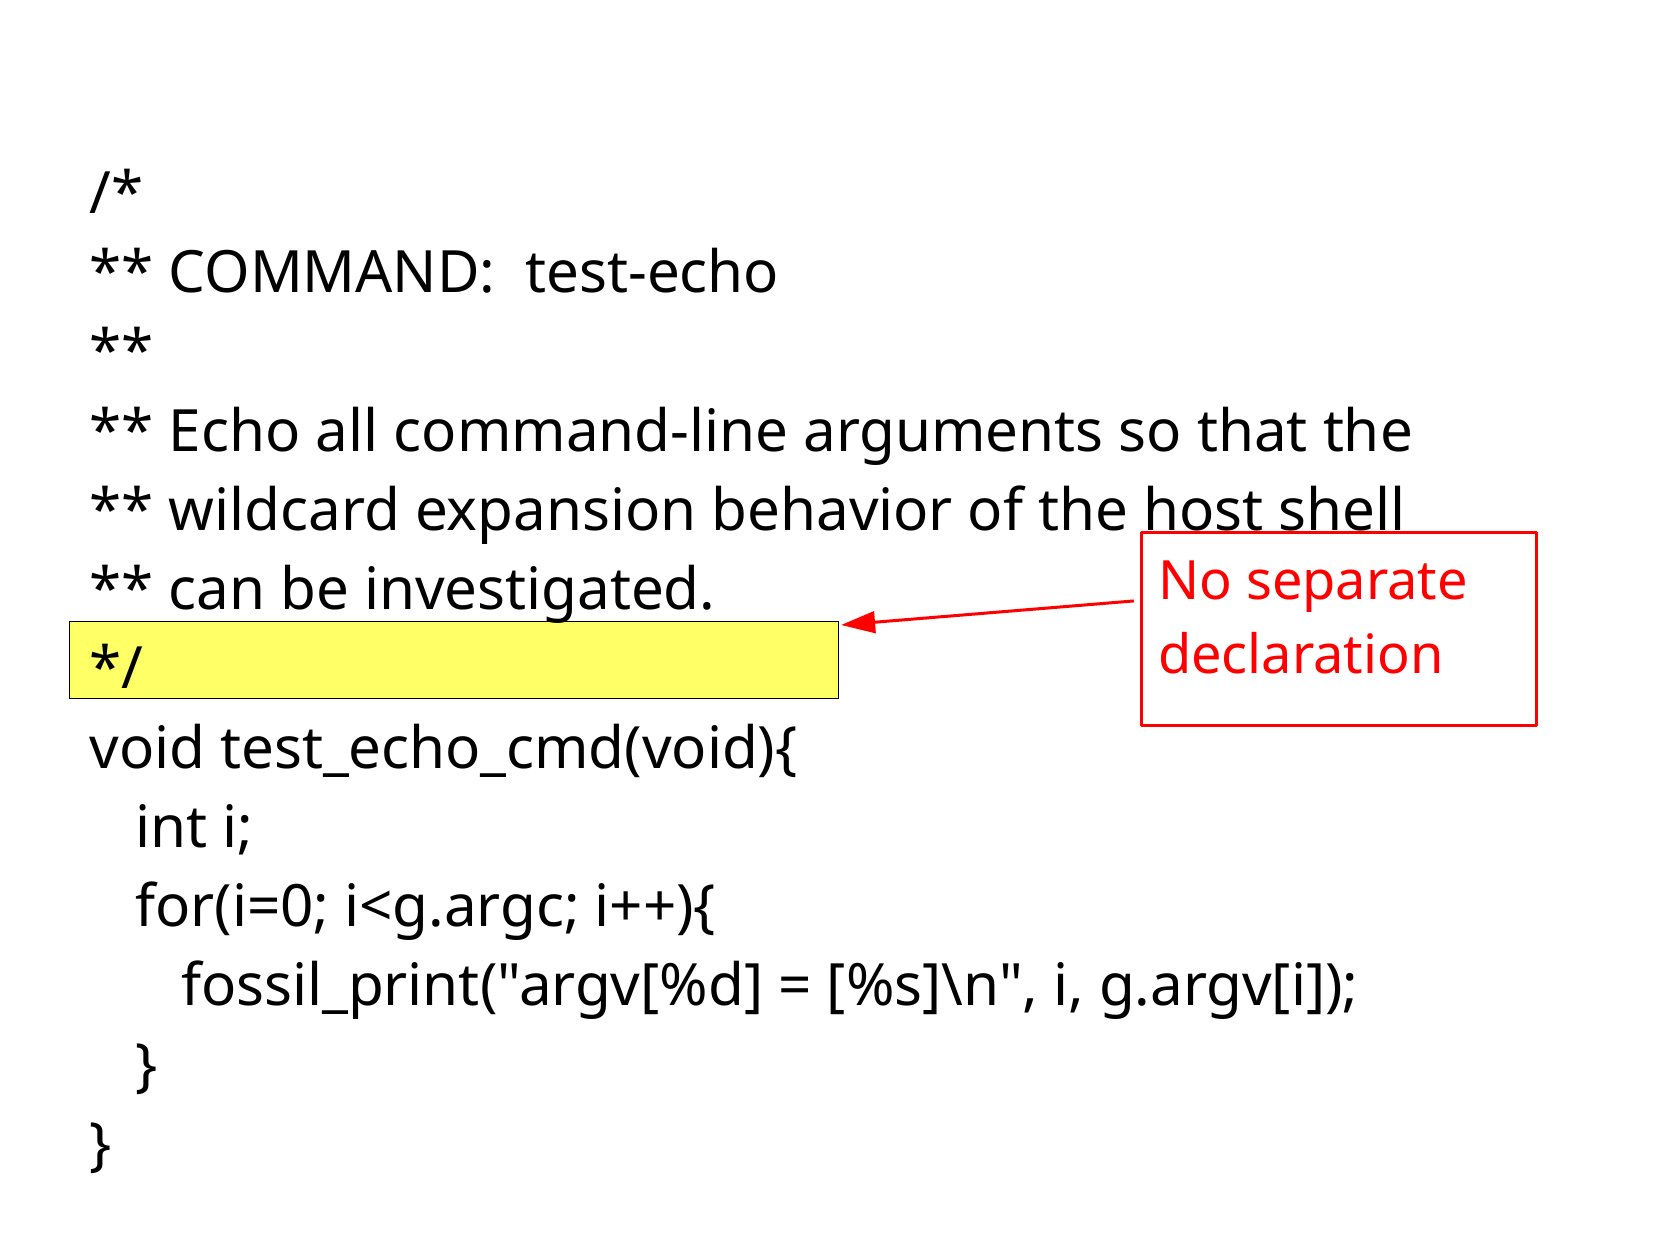

/*
** COMMAND: test-echo
**
** Echo all command-line arguments so that the
** wildcard expansion behavior of the host shell
** can be investigated.
*/
void test_echo_cmd(void){
 int i;
 for(i=0; i<g.argc; i++){
 fossil_print("argv[%d] = [%s]\n", i, g.argv[i]);
 }
}
No separate
declaration